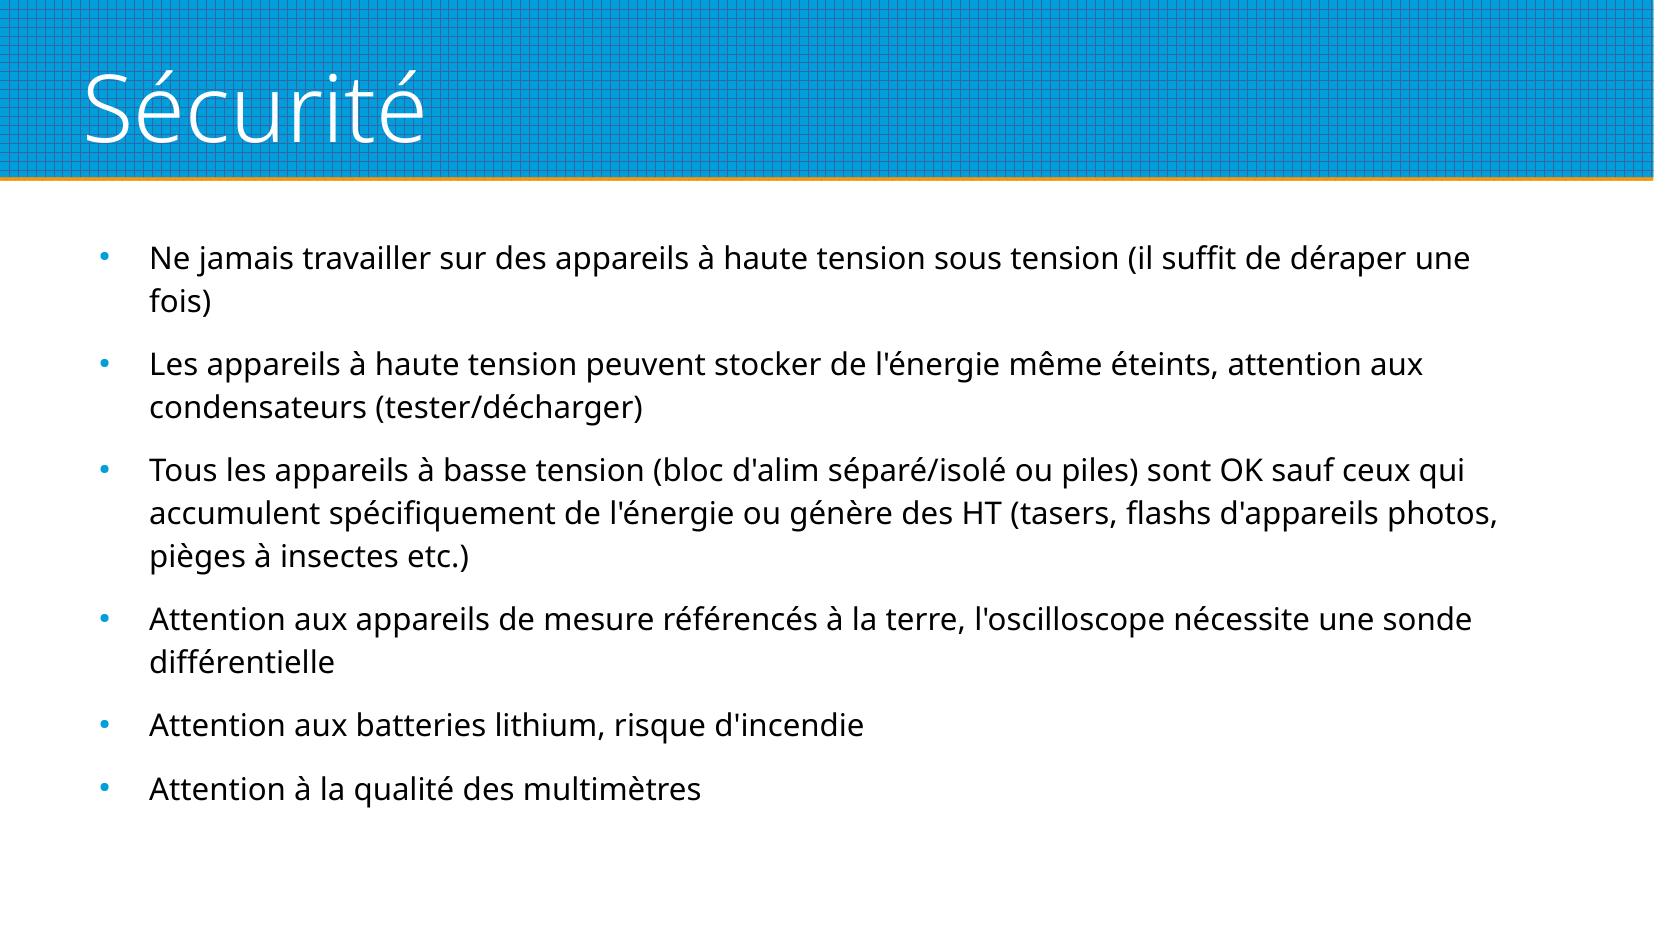

# Sécurité
Ne jamais travailler sur des appareils à haute tension sous tension (il suffit de déraper une fois)
Les appareils à haute tension peuvent stocker de l'énergie même éteints, attention aux condensateurs (tester/décharger)
Tous les appareils à basse tension (bloc d'alim séparé/isolé ou piles) sont OK sauf ceux qui accumulent spécifiquement de l'énergie ou génère des HT (tasers, flashs d'appareils photos, pièges à insectes etc.)
Attention aux appareils de mesure référencés à la terre, l'oscilloscope nécessite une sonde différentielle
Attention aux batteries lithium, risque d'incendie
Attention à la qualité des multimètres